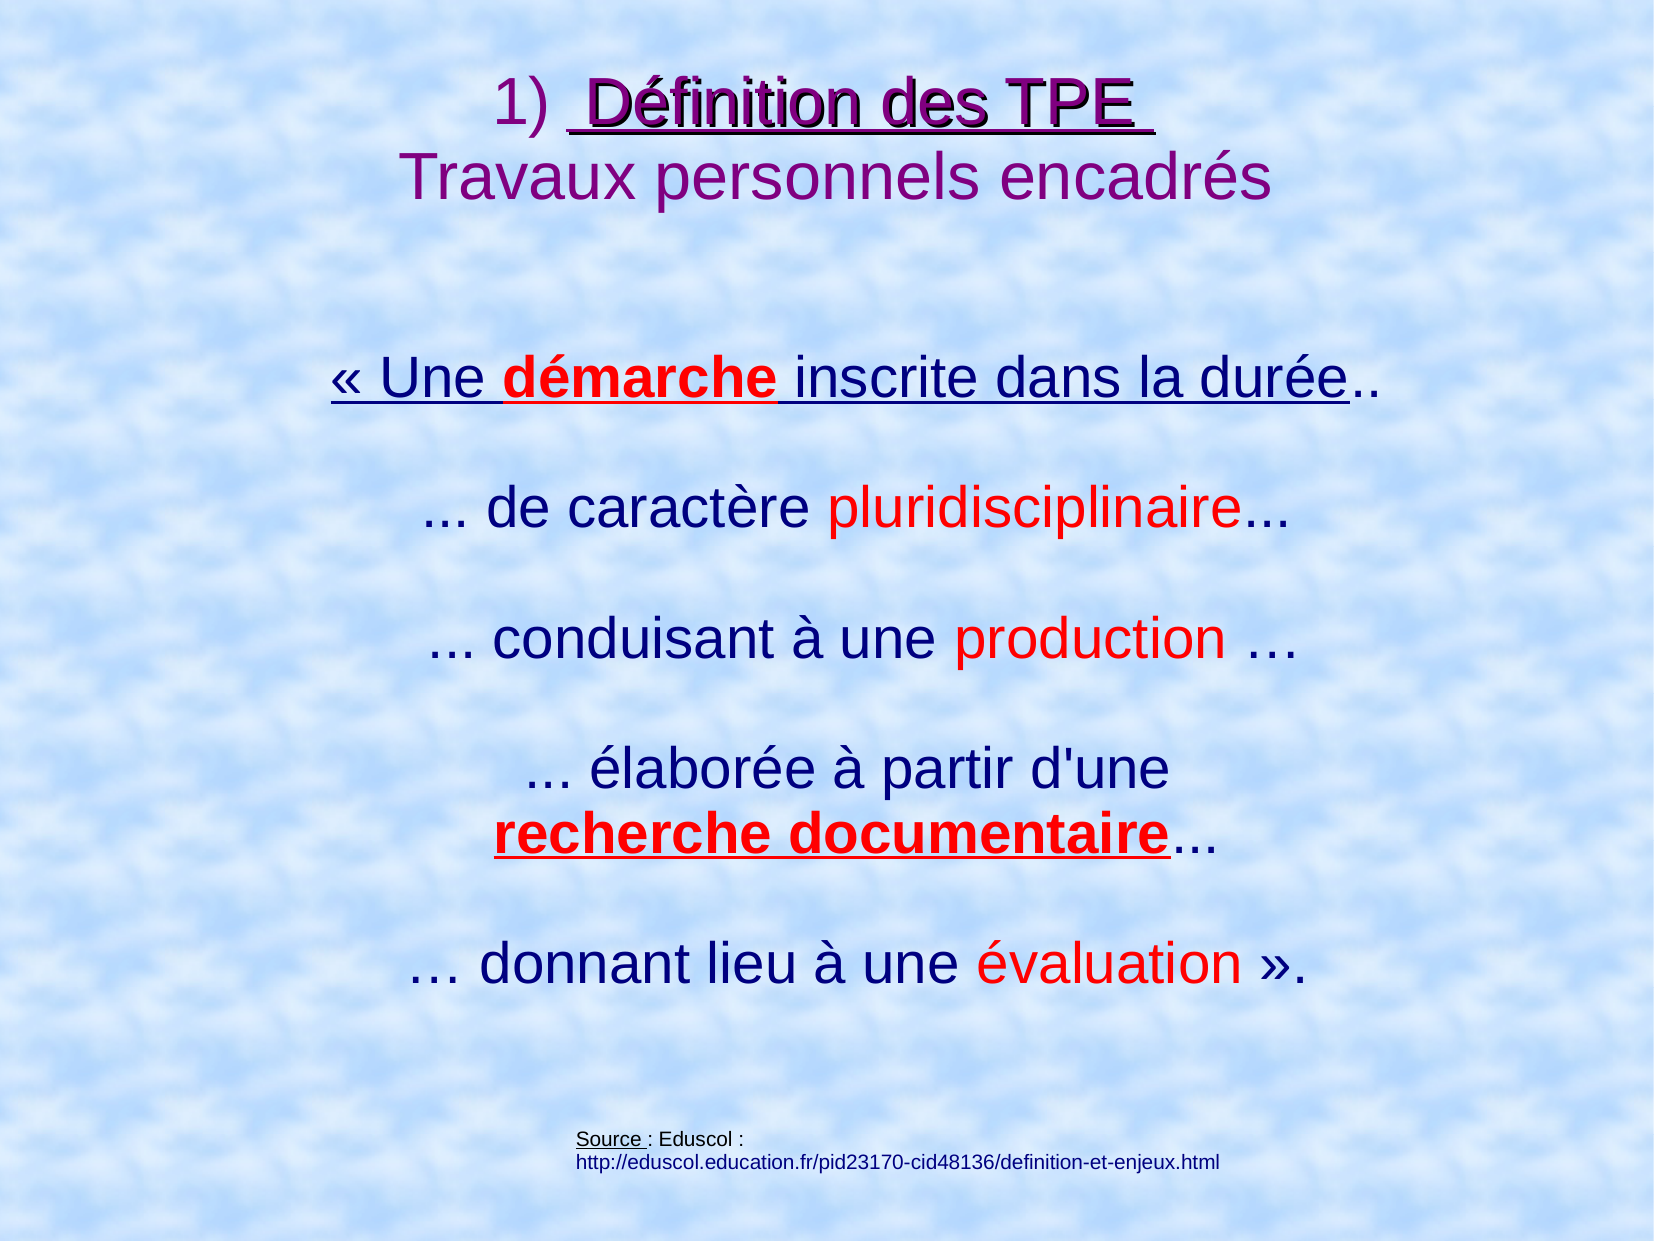

1)	 Définition des TPE
 Travaux personnels encadrés
« Une démarche inscrite dans la durée..
... de caractère pluridisciplinaire...
 ... conduisant à une production …
... élaborée à partir d'une
recherche documentaire...
… donnant lieu à une évaluation ».
Source : Eduscol : http://eduscol.education.fr/pid23170-cid48136/definition-et-enjeux.html